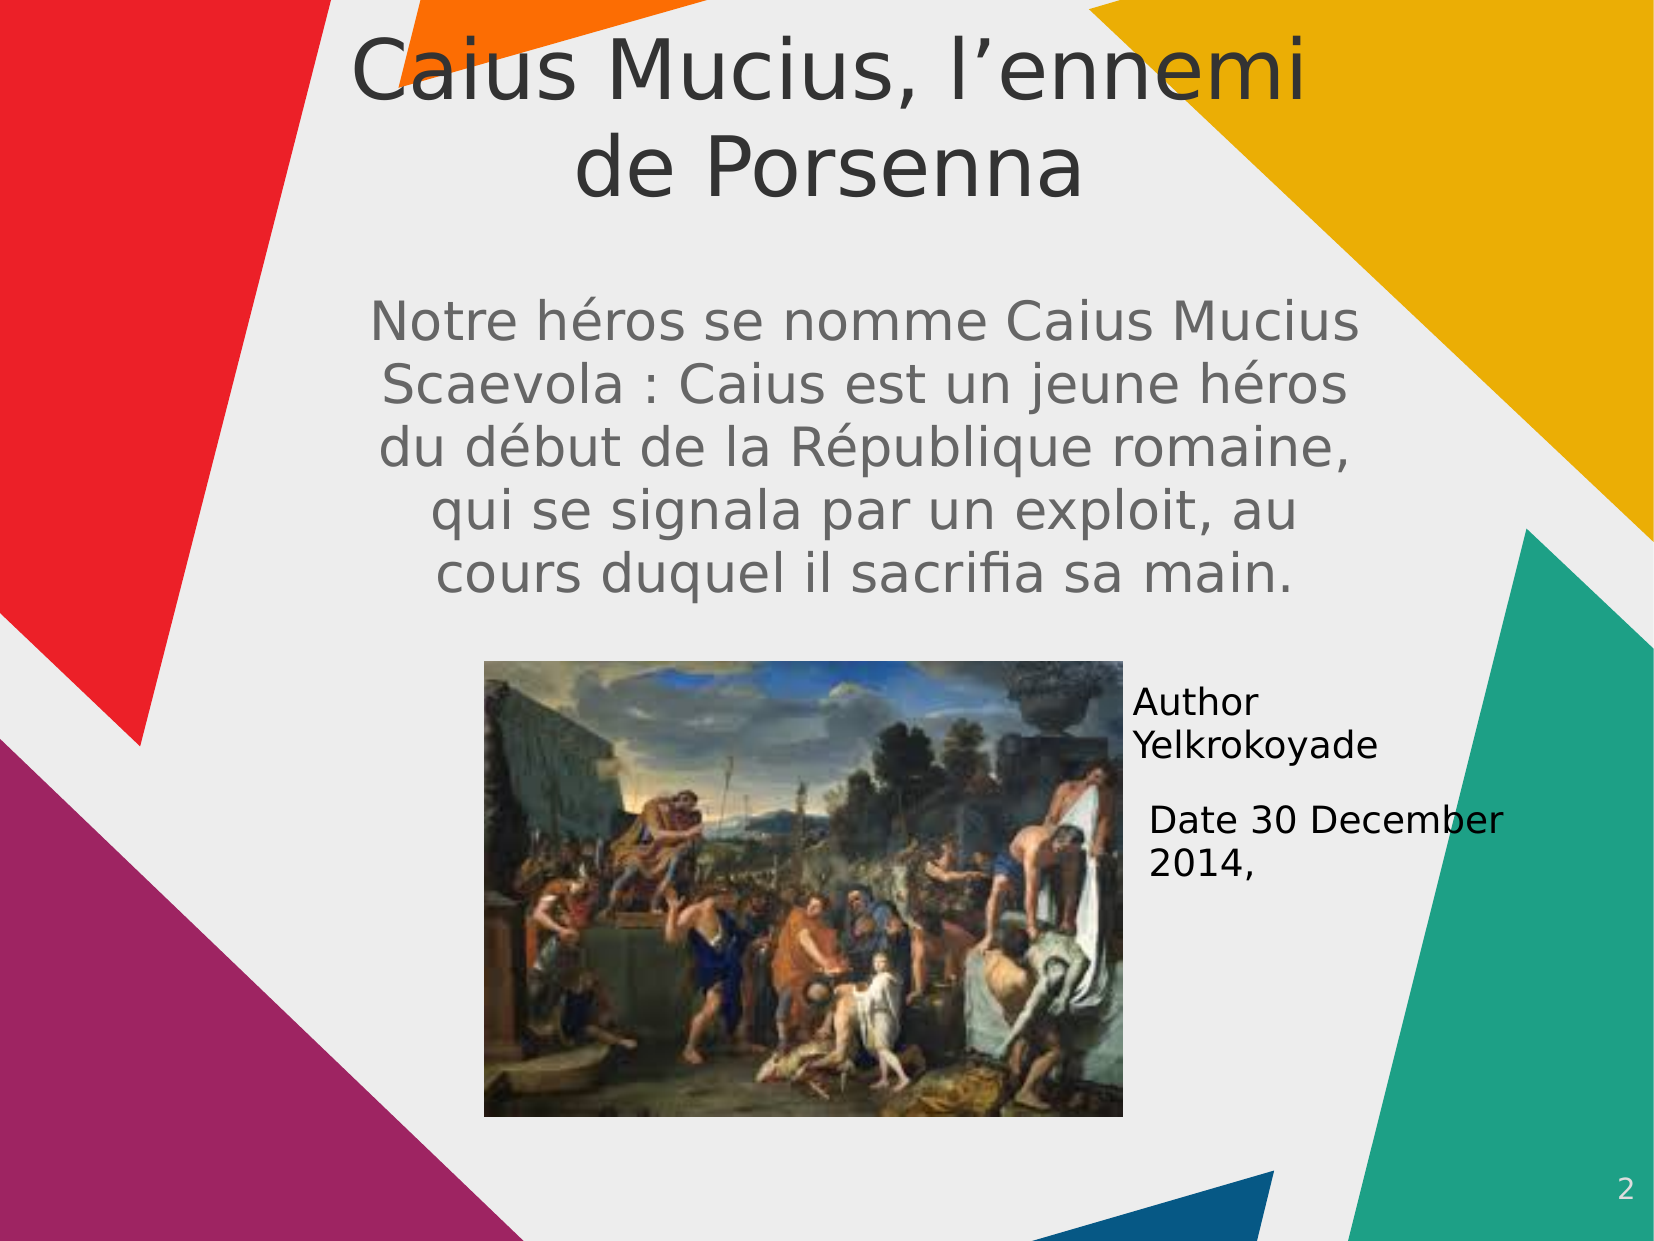

# Caius Mucius, l’ennemi de Porsenna
Notre héros se nomme Caius Mucius Scaevola : Caius est un jeune héros du début de la République romaine, qui se signala par un exploit, au cours duquel il sacrifia sa main.
Author
Yelkrokoyade
Date 30 December 2014,
2